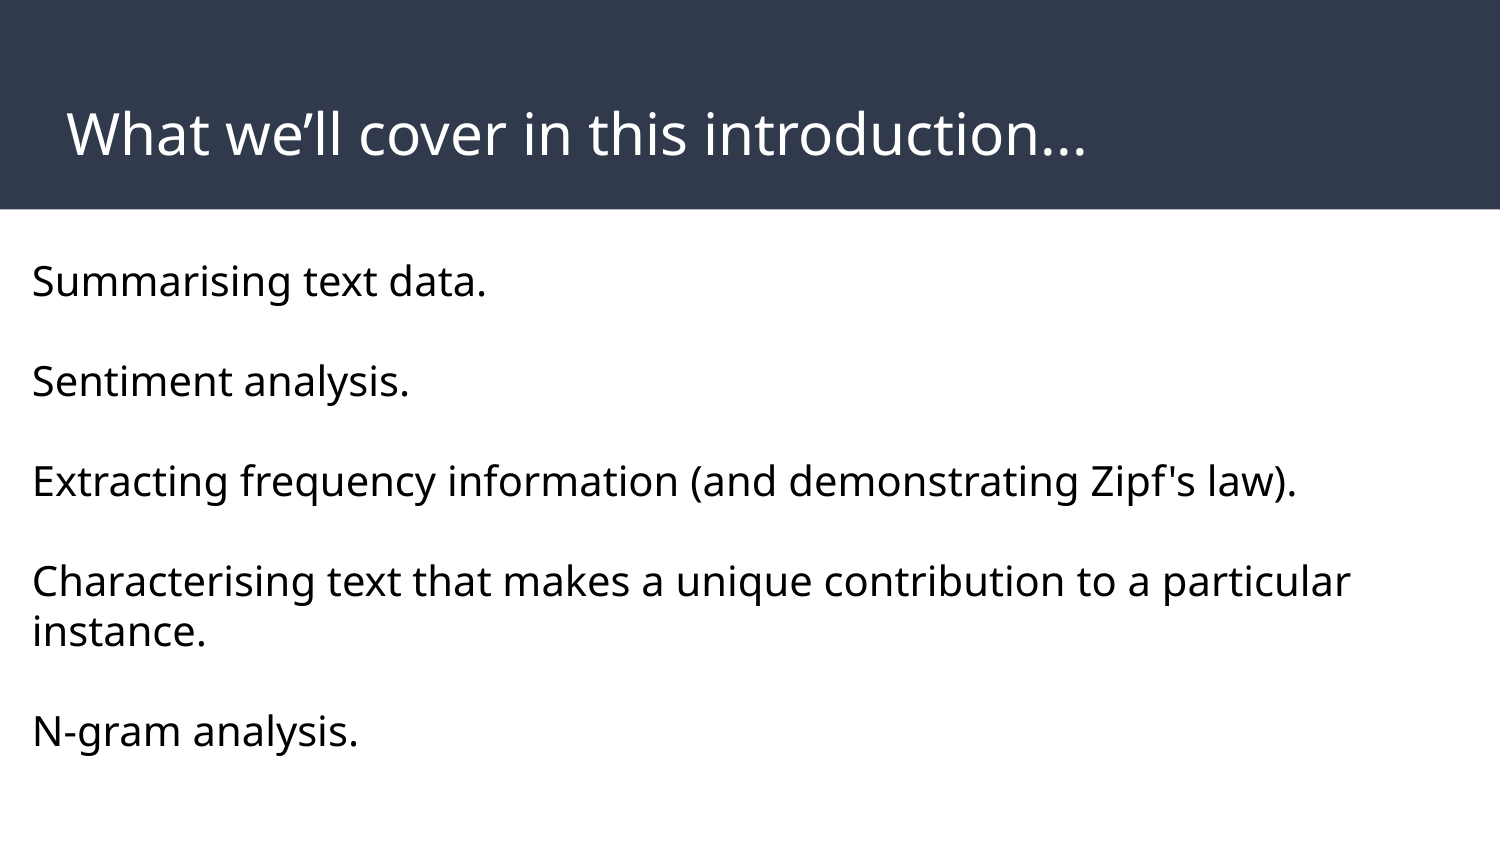

# What we’ll cover in this introduction...
Summarising text data.
Sentiment analysis.
Extracting frequency information (and demonstrating Zipf's law).
Characterising text that makes a unique contribution to a particular instance.
N-gram analysis.